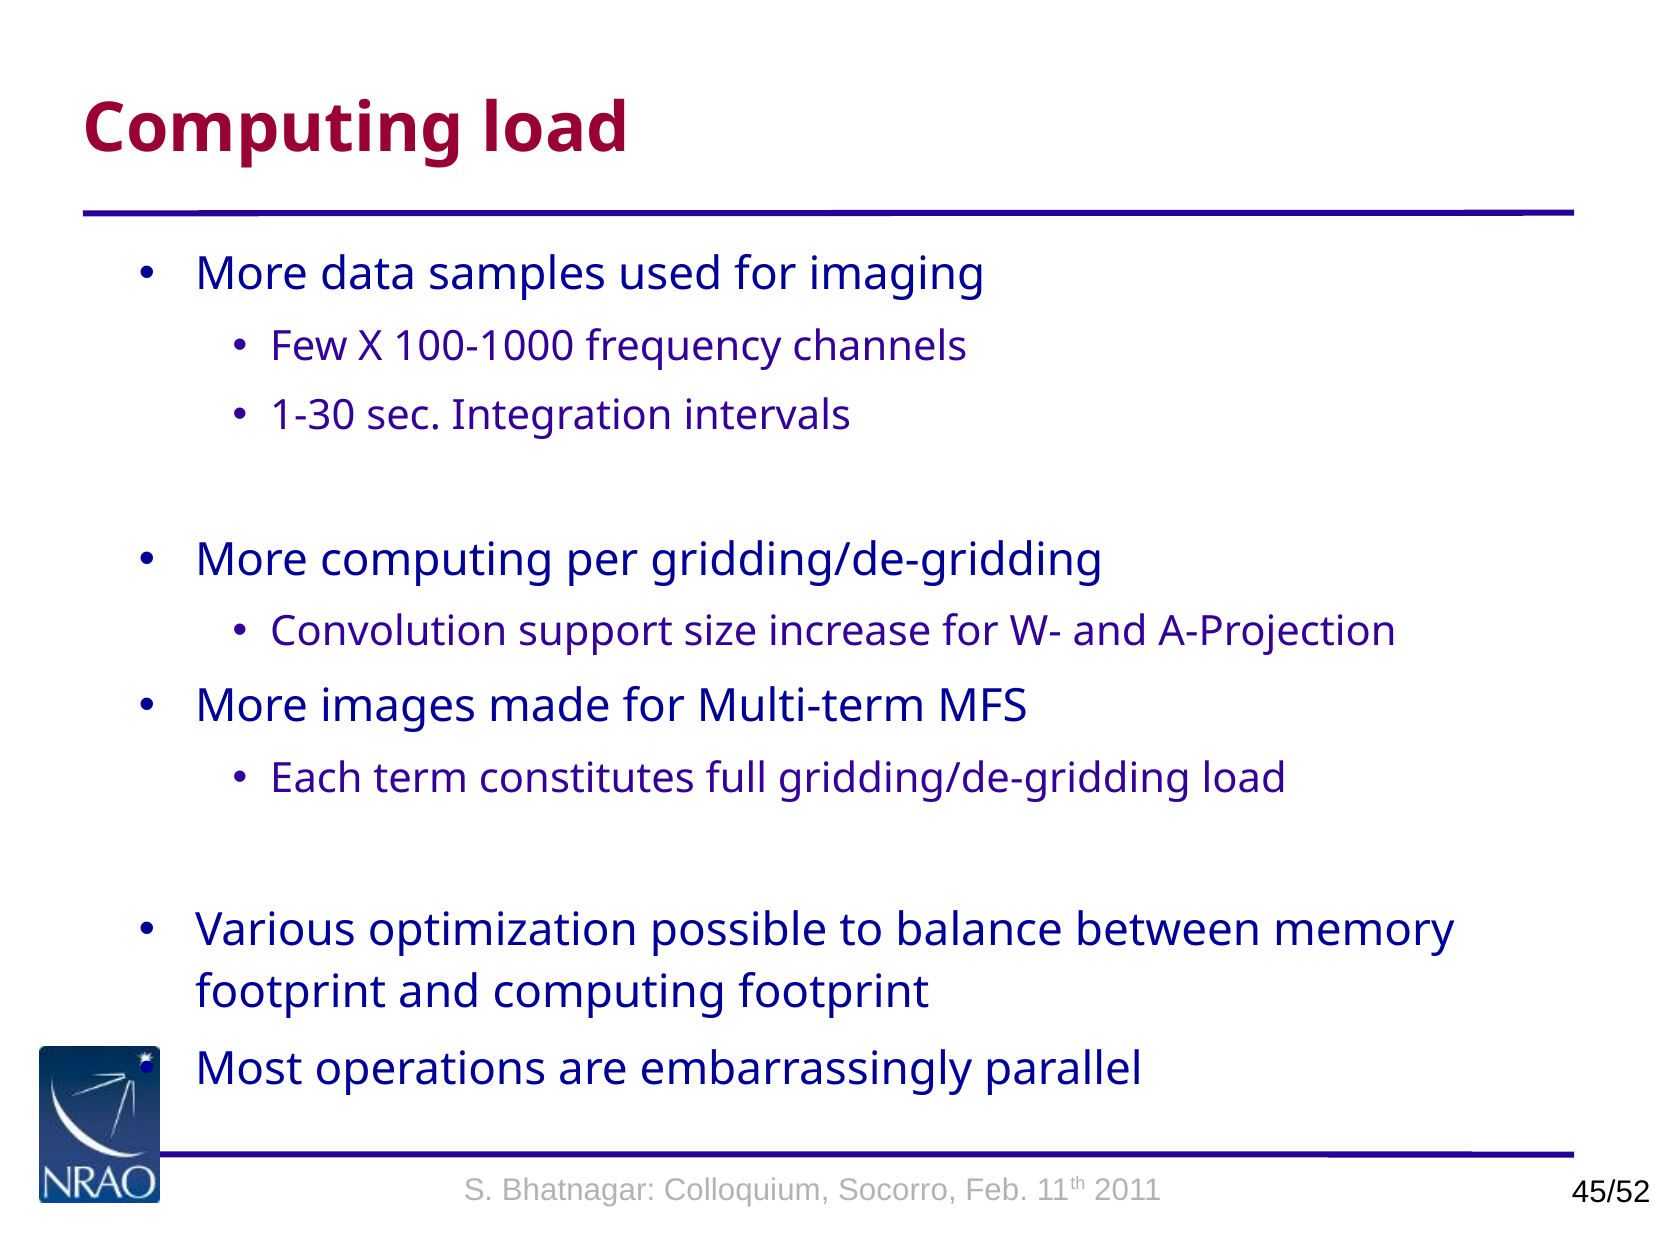

# Computing load
More data samples used for imaging
Few X 100-1000 frequency channels
1-30 sec. Integration intervals
More computing per gridding/de-gridding
Convolution support size increase for W- and A-Projection
More images made for Multi-term MFS
Each term constitutes full gridding/de-gridding load
Various optimization possible to balance between memory footprint and computing footprint
Most operations are embarrassingly parallel